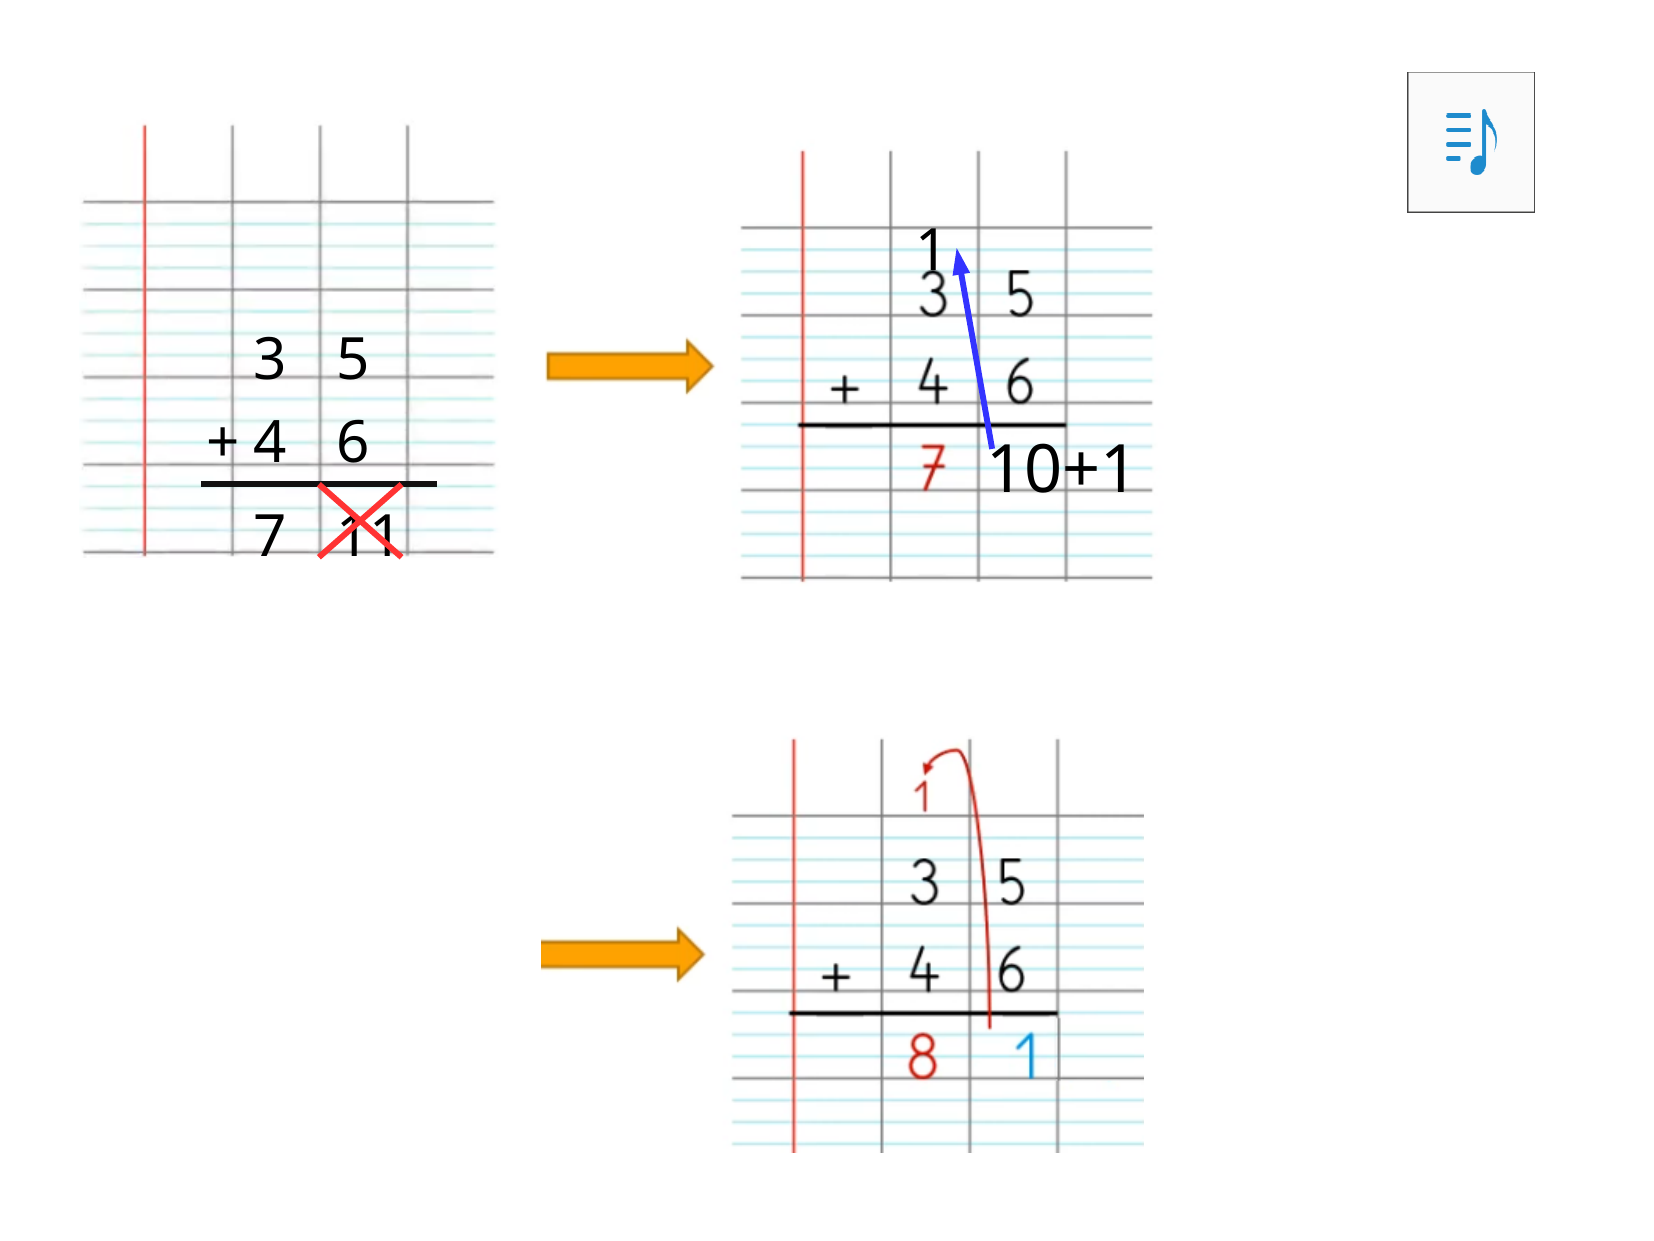

1
3
5
+
4
6
10
 +1
7
11